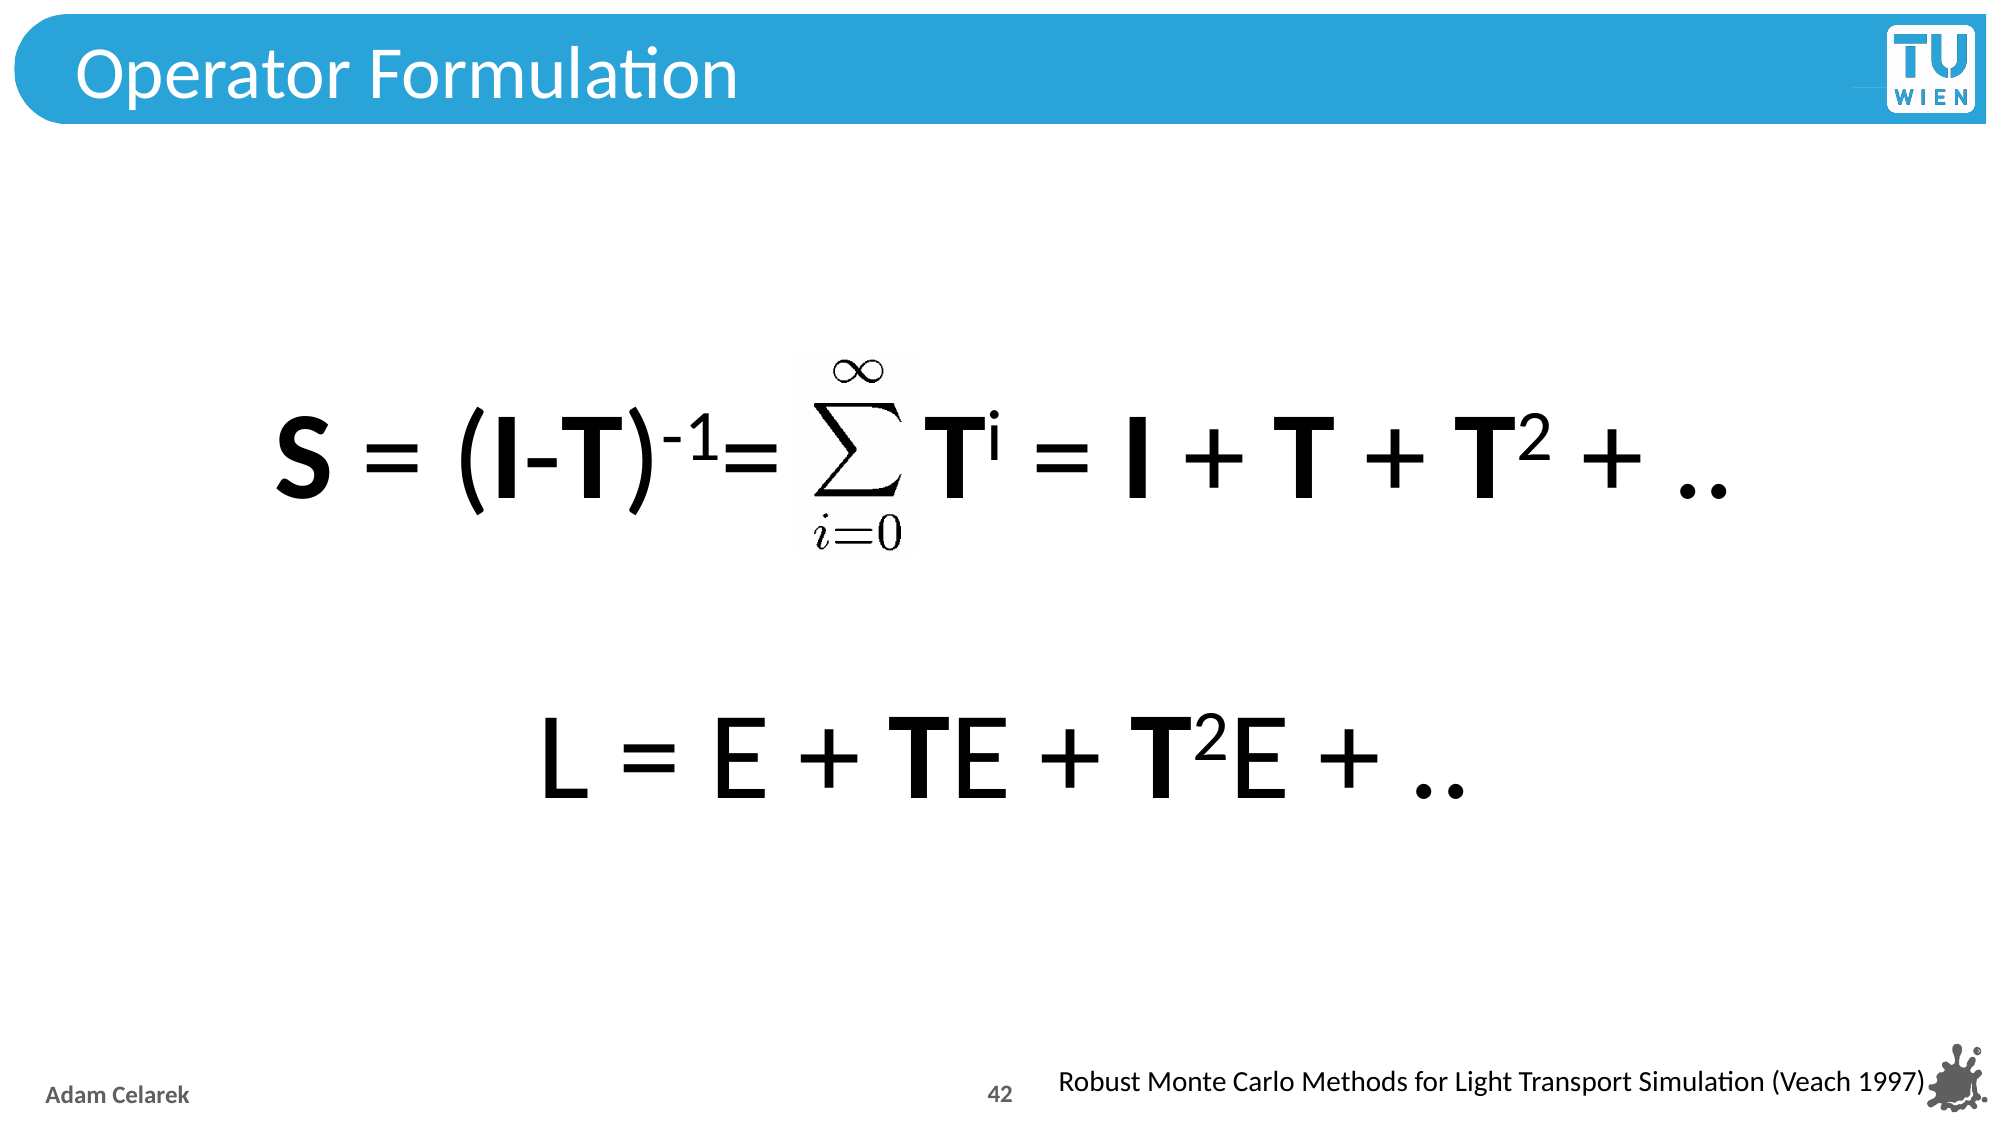

# Operator Formulation
S = (I-T)-1= Ti = I + T + T2 + ..
L = E + TE + T2E + ..
Robust Monte Carlo Methods for Light Transport Simulation (Veach 1997)
Adam Celarek